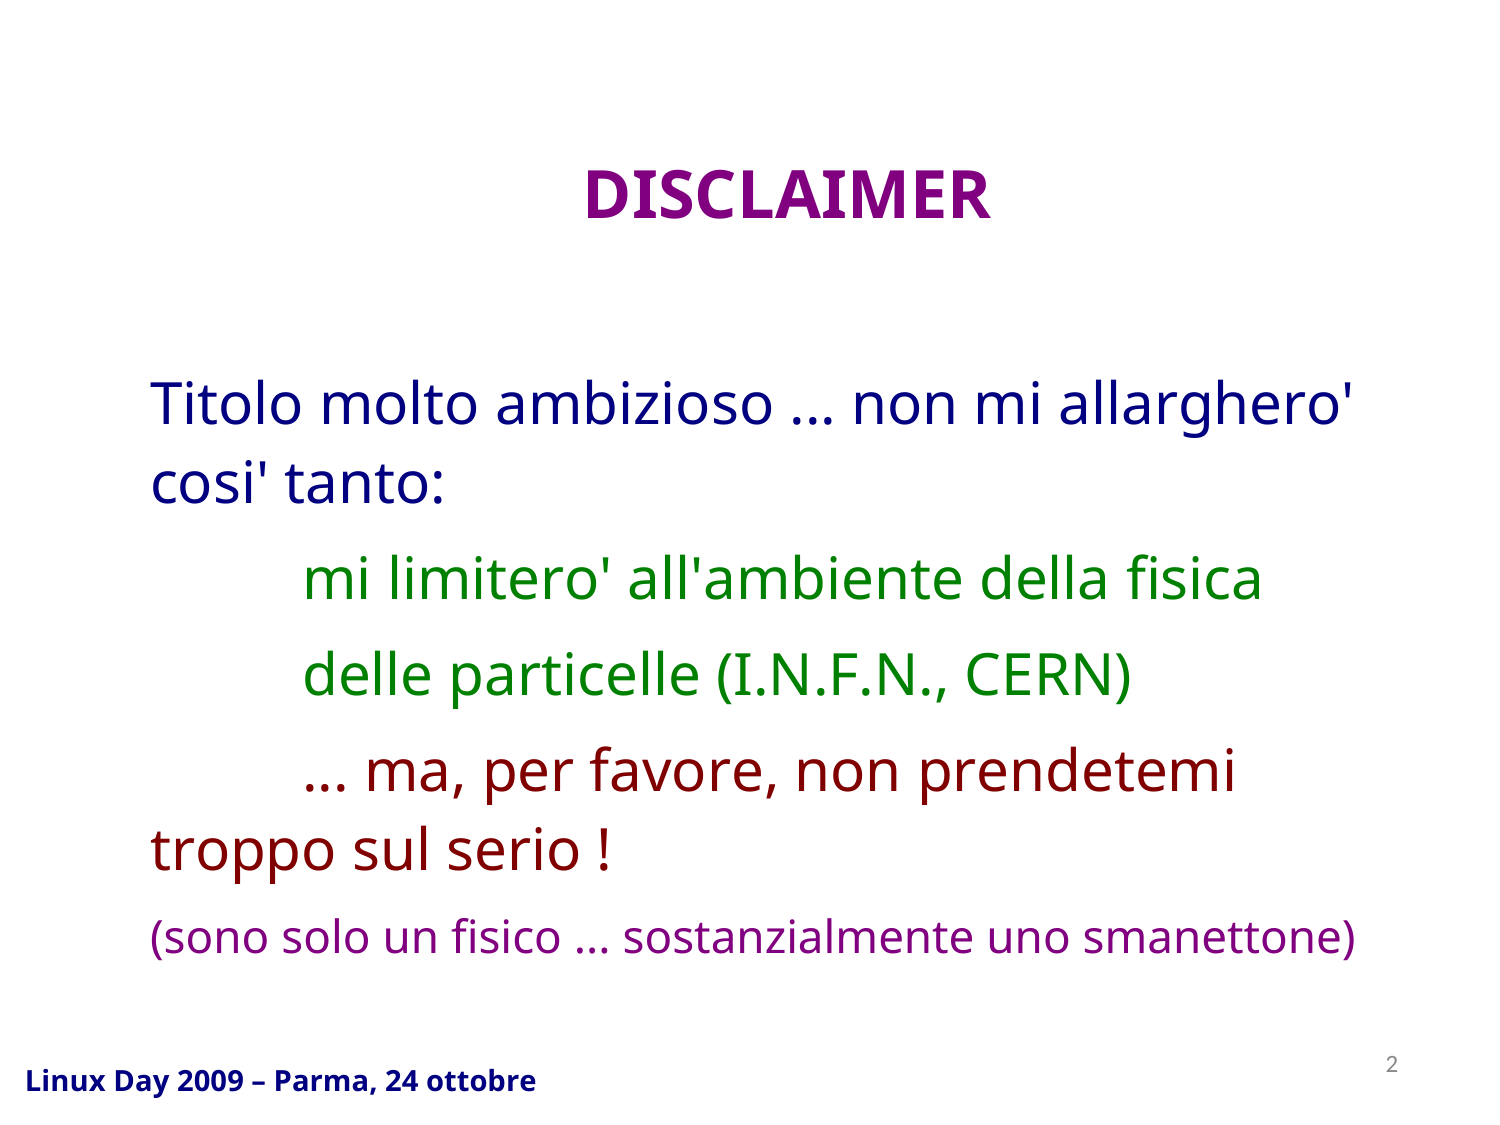

# DISCLAIMER
Titolo molto ambizioso ... non mi allarghero' cosi' tanto:
 mi limitero' all'ambiente della fisica
 delle particelle (I.N.F.N., CERN)‏
 ... ma, per favore, non prendetemi troppo sul serio !
(sono solo un fisico ... sostanzialmente uno smanettone)
2